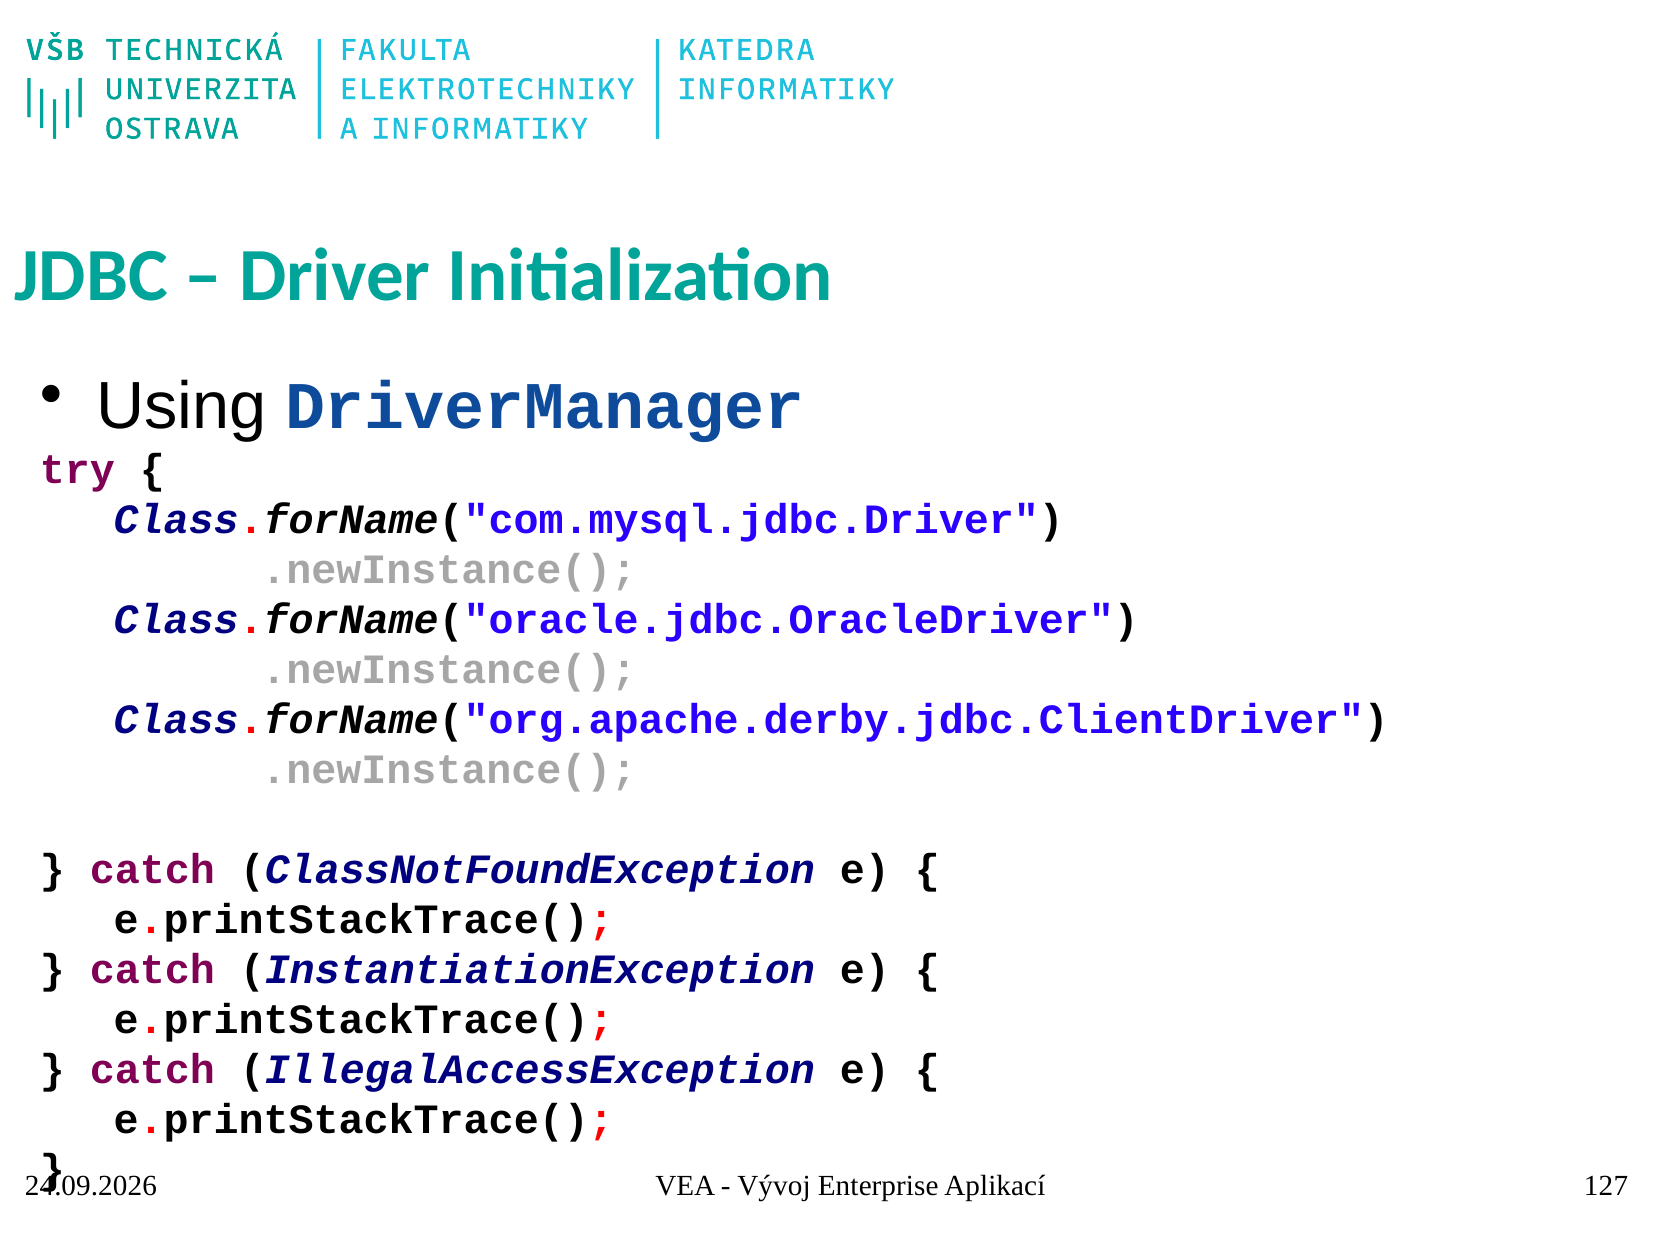

JDBC – Driver Initialization
# Using DriverManager
try {
	Class.forName("com.mysql.jdbc.Driver")
			.newInstance();
	Class.forName("oracle.jdbc.OracleDriver")
			.newInstance();
	Class.forName("org.apache.derby.jdbc.ClientDriver")
			.newInstance();
} catch (ClassNotFoundException e) {
	e.printStackTrace();
} catch (InstantiationException e) {
	e.printStackTrace();
} catch (IllegalAccessException e) {
	e.printStackTrace();
}
VEA - Vývoj Enterprise Aplikací
127